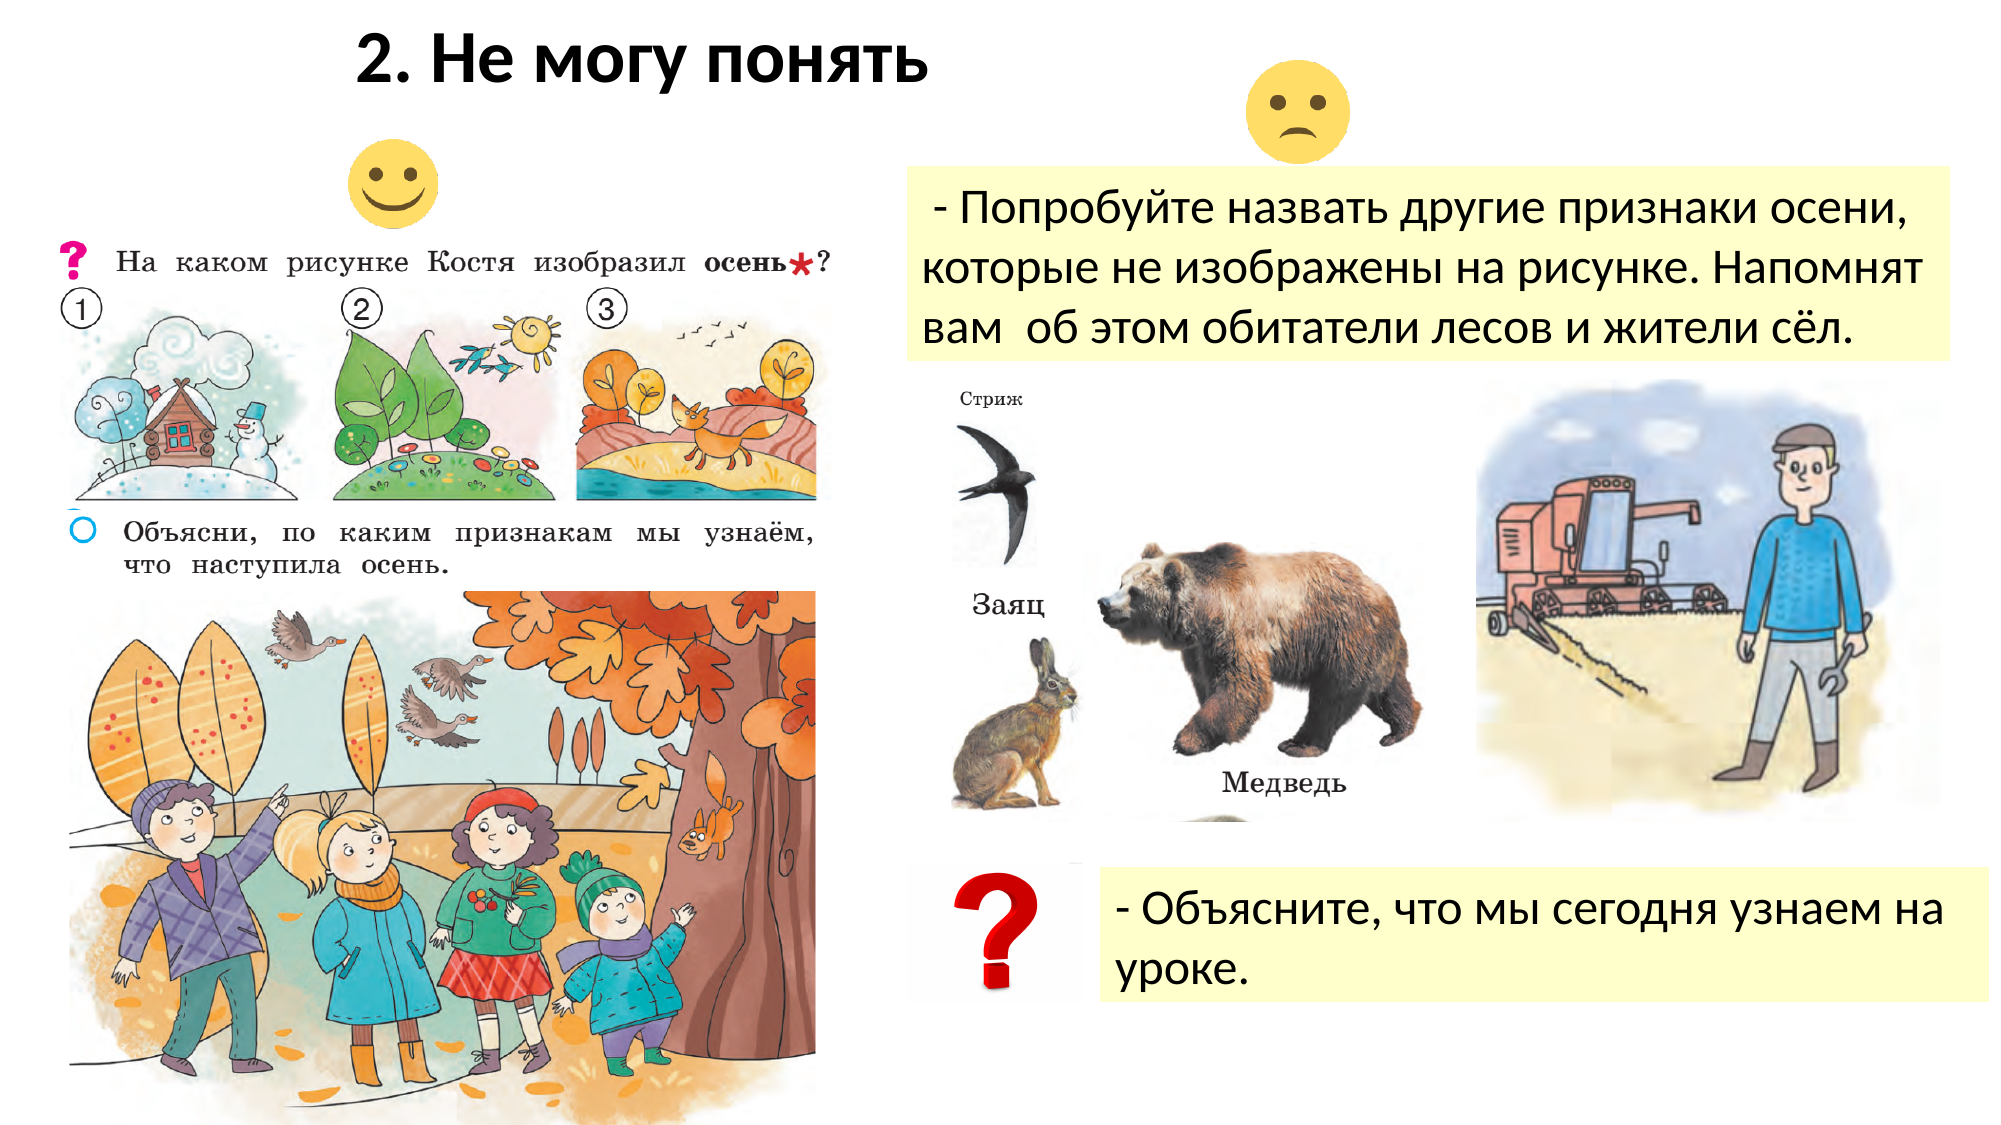

# 2. Не могу понять
 - Попробуйте назвать другие признаки осени,
которые не изображены на рисунке. Напомнят
вам об этом обитатели лесов и жители сёл.
- Объясните, что мы сегодня узнаем на уроке.